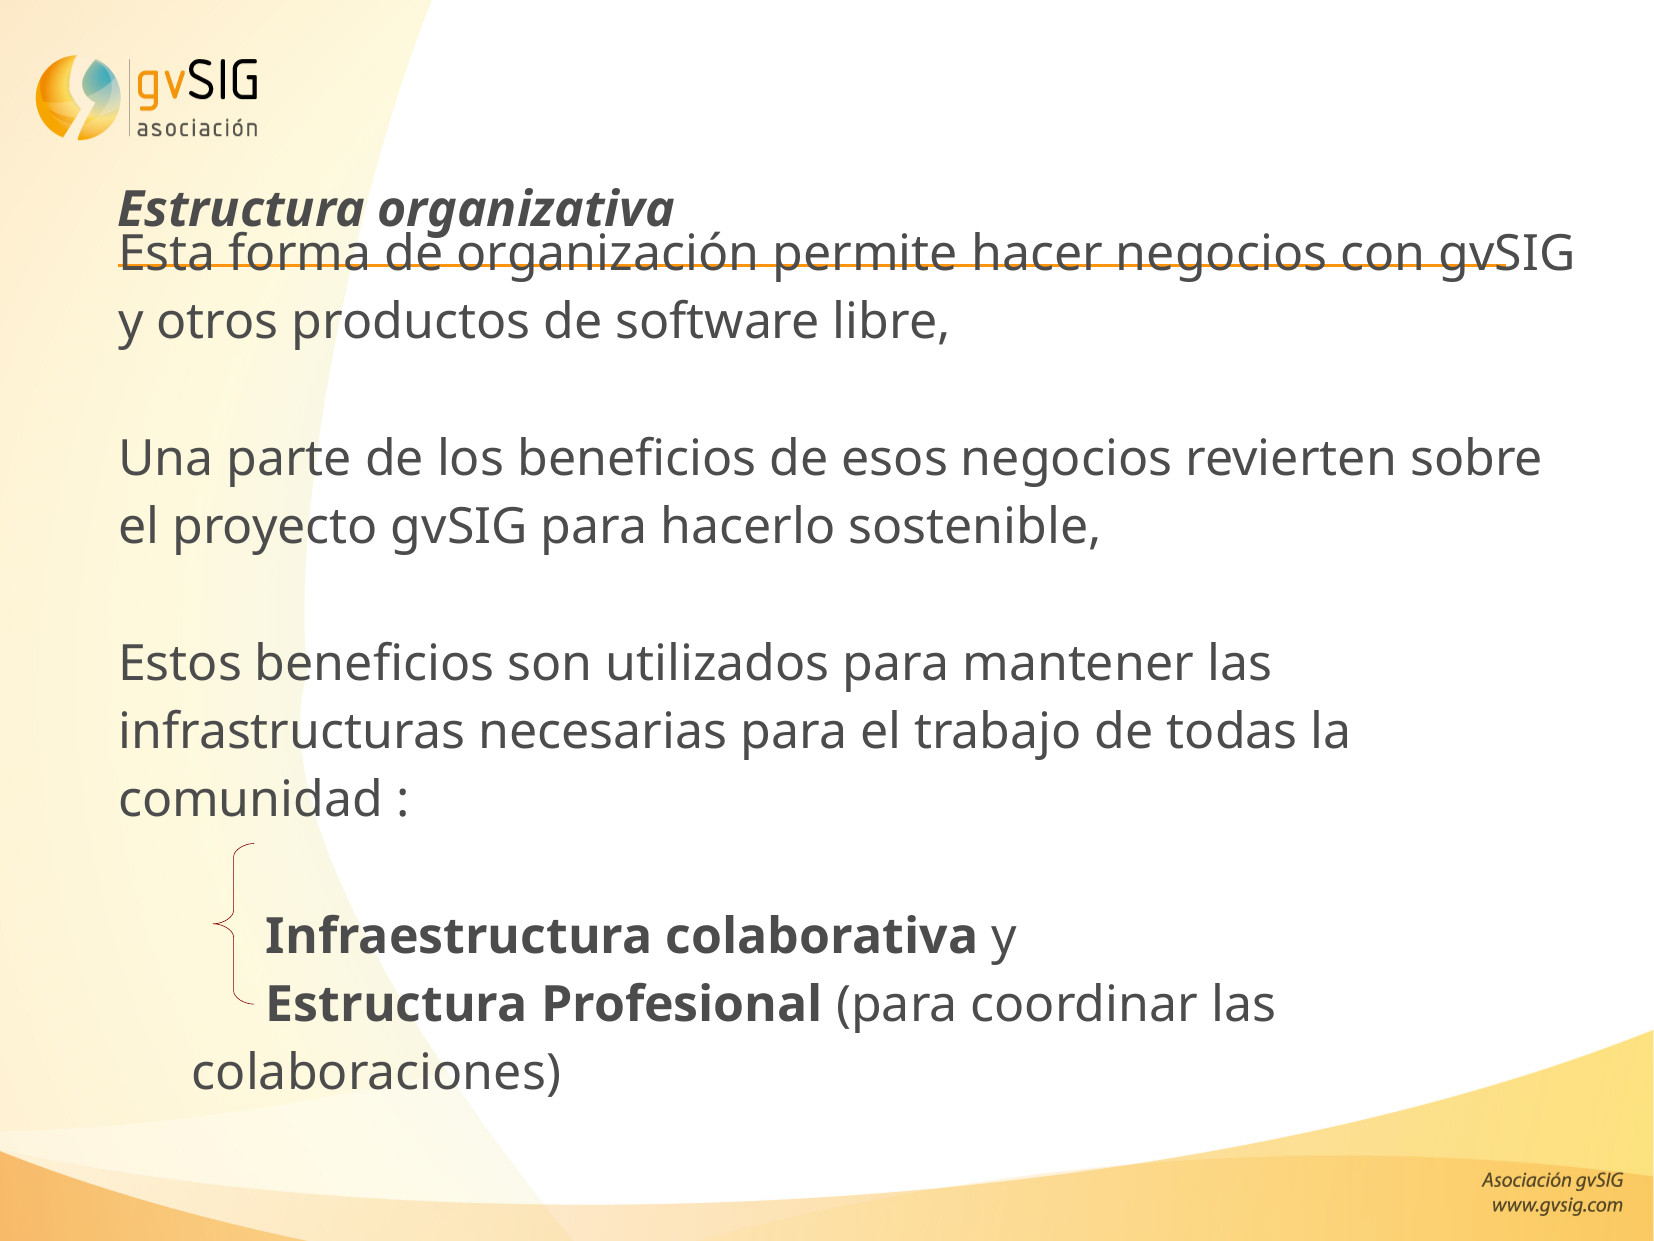

Estructura organizativa
# Esta forma de organización permite hacer negocios con gvSIG y otros productos de software libre, Una parte de los beneficios de esos negocios revierten sobre el proyecto gvSIG para hacerlo sostenible, Estos beneficios son utilizados para mantener las infrastructuras necesarias para el trabajo de todas la comunidad : Infraestructura colaborativa y Estructura Profesional (para coordinar las 						colaboraciones)